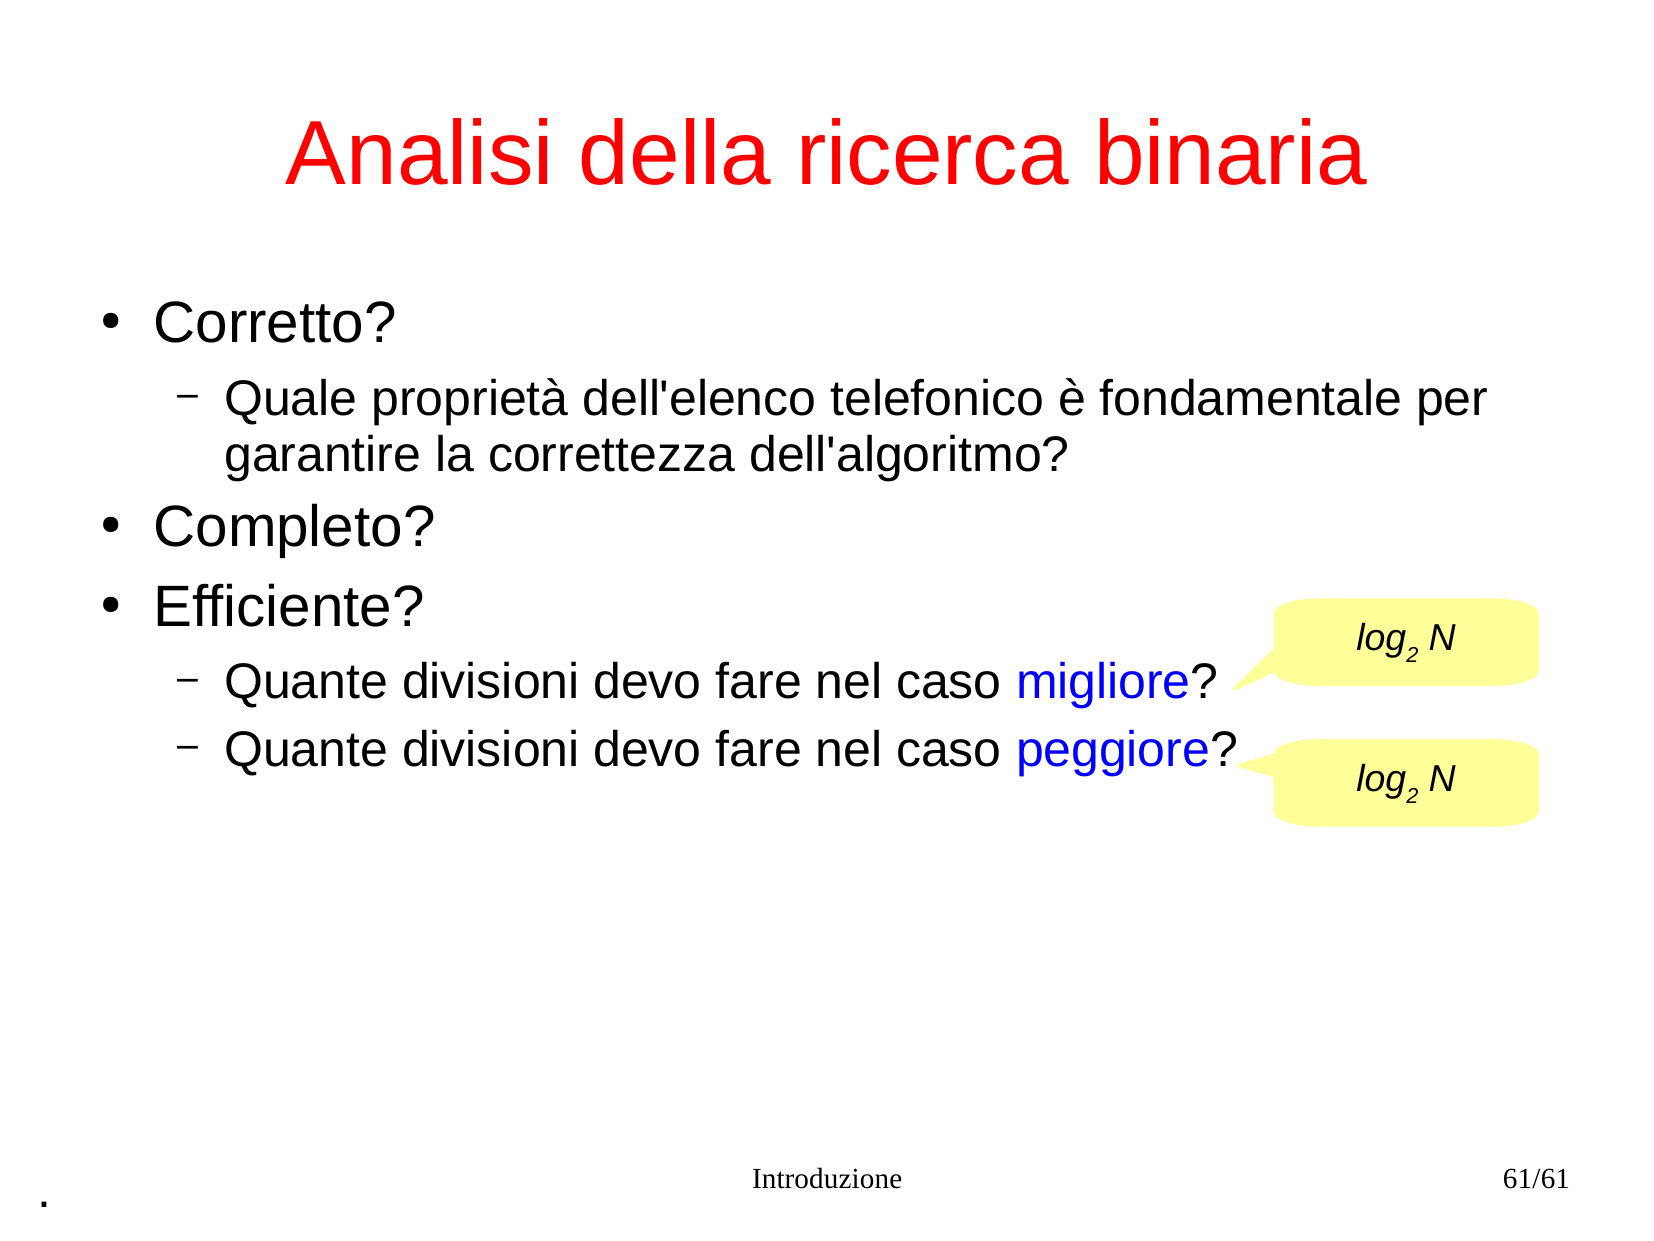

# Analisi della ricerca binaria
Corretto?
Quale proprietà dell'elenco telefonico è fondamentale per garantire la correttezza dell'algoritmo?
Completo?
Efficiente?
Quante divisioni devo fare nel caso migliore?
Quante divisioni devo fare nel caso peggiore?
log2 N
log2 N
.
Introduzione
61